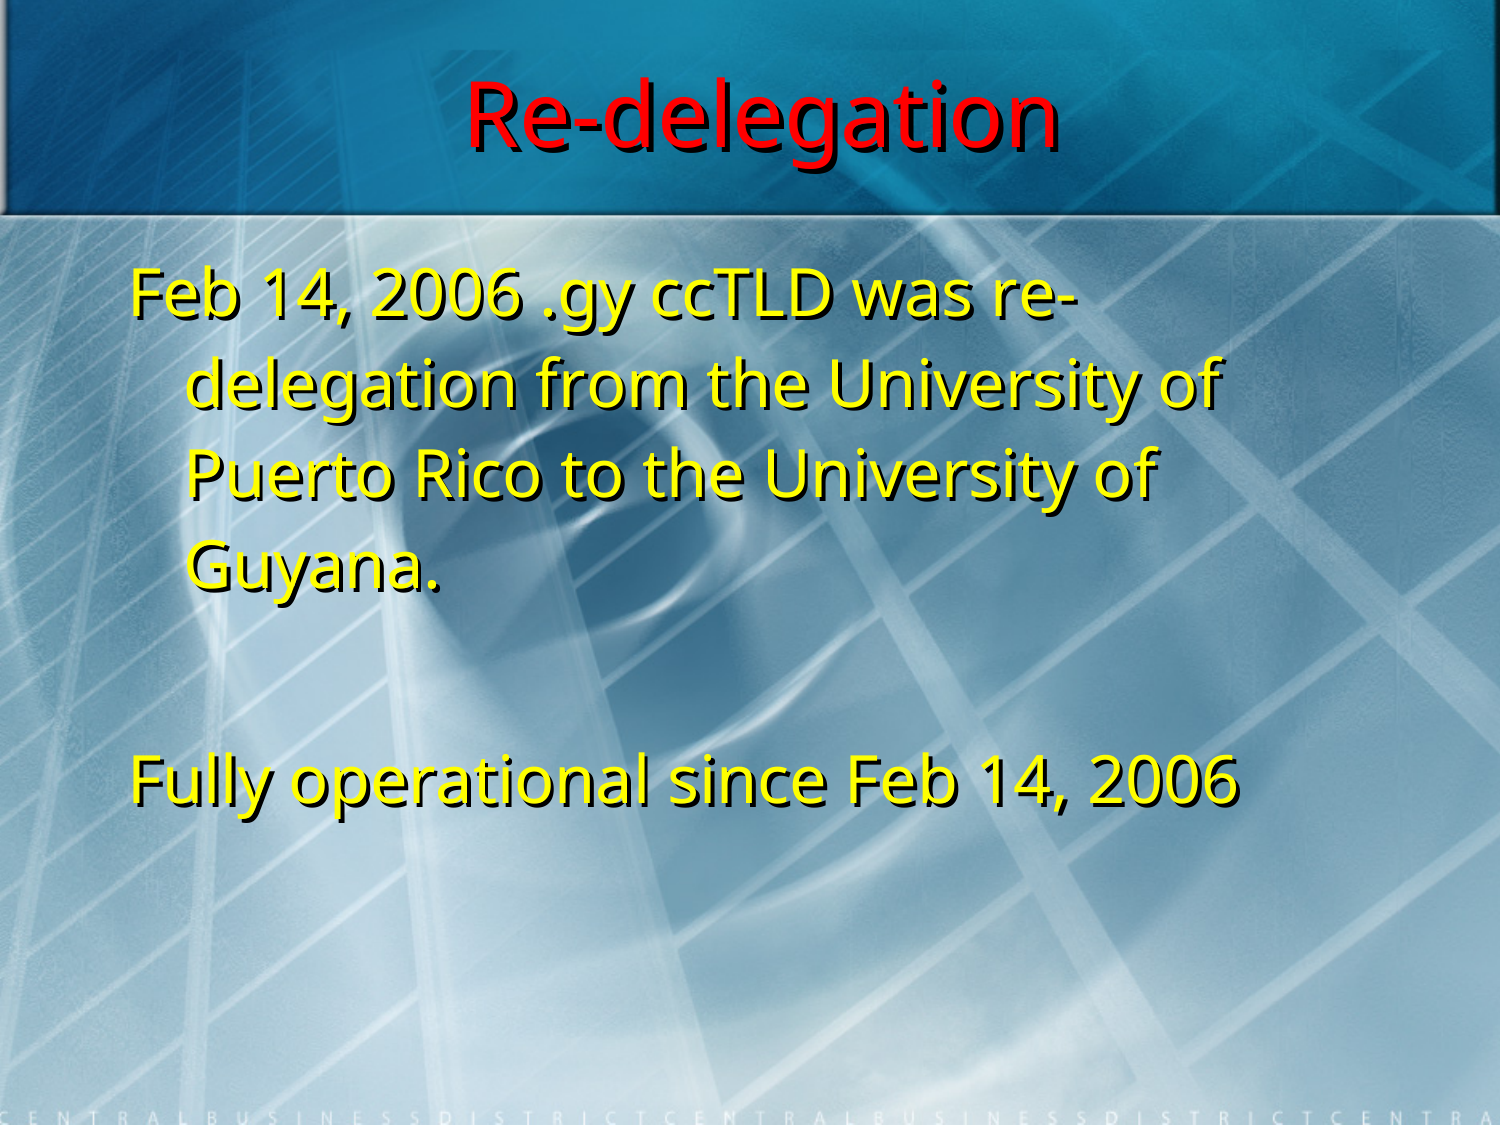

# Re-delegation
Feb 14, 2006 .gy ccTLD was re-delegation from the University of Puerto Rico to the University of Guyana.
Fully operational since Feb 14, 2006